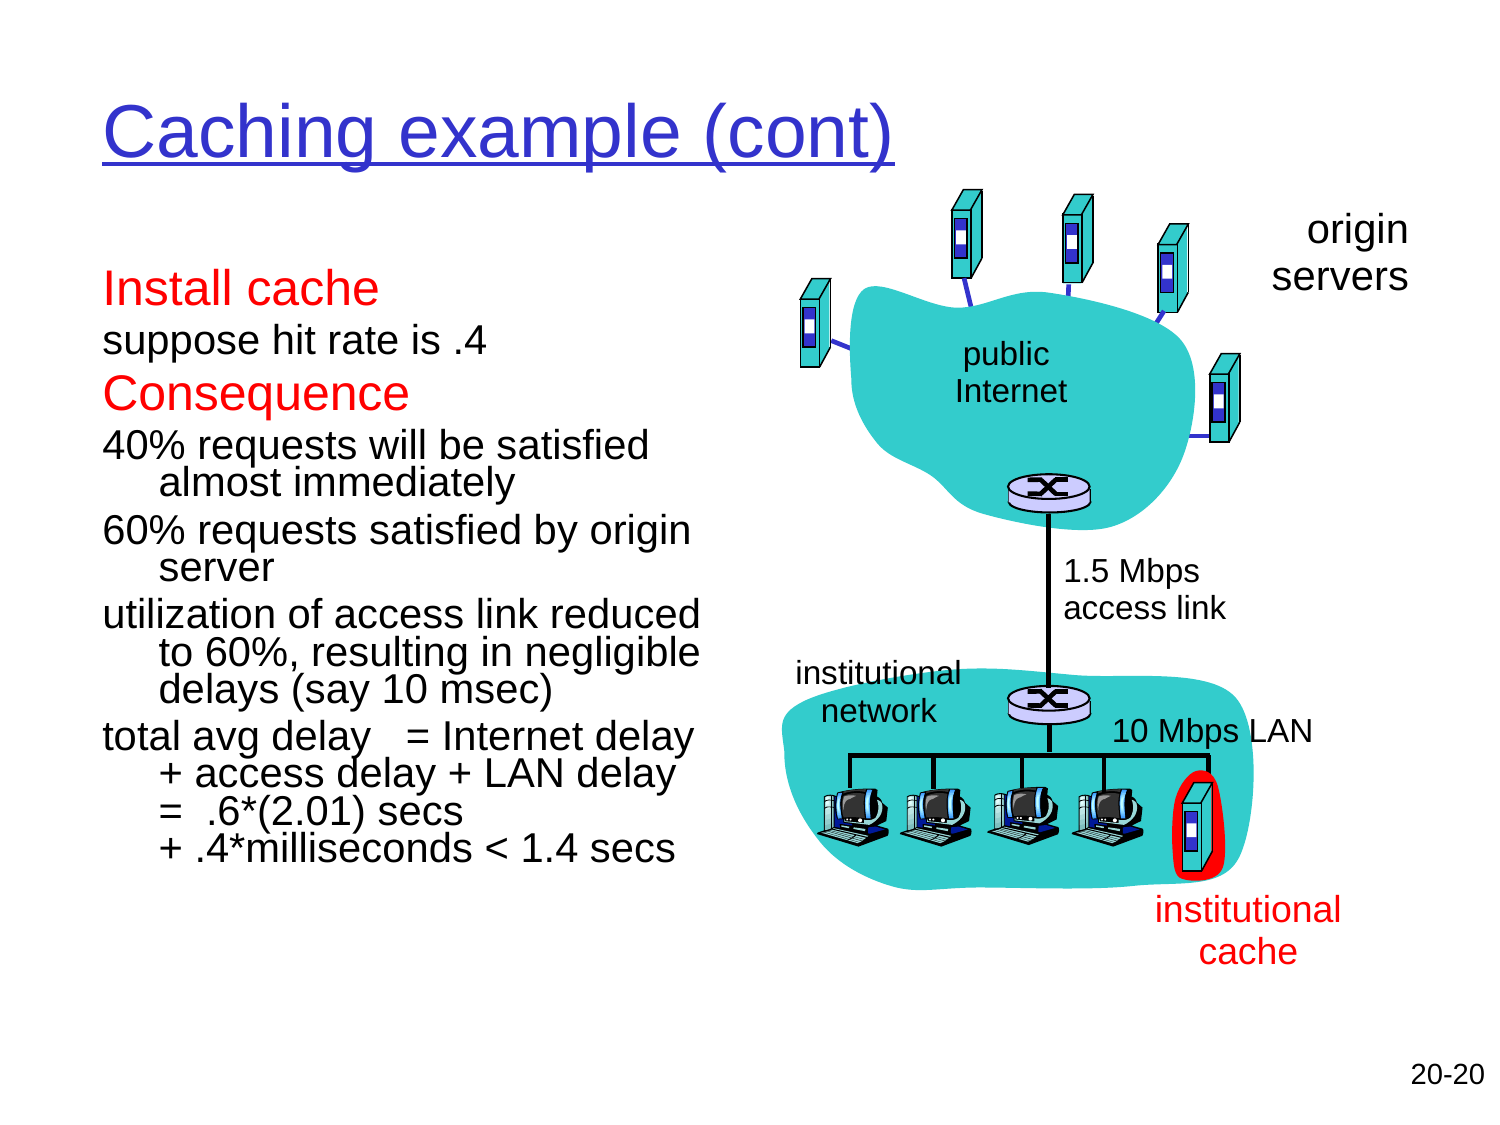

# Caching example (cont)
origin
servers
Install cache
suppose hit rate is .4
Consequence
40% requests will be satisfied almost immediately
60% requests satisfied by origin server
utilization of access link reduced to 60%, resulting in negligible delays (say 10 msec)
total avg delay = Internet delay + access delay + LAN delay = .6*(2.01) secs + .4*milliseconds < 1.4 secs
public
 Internet
1.5 Mbps
access link
institutional
network
10 Mbps LAN
institutional
cache
20